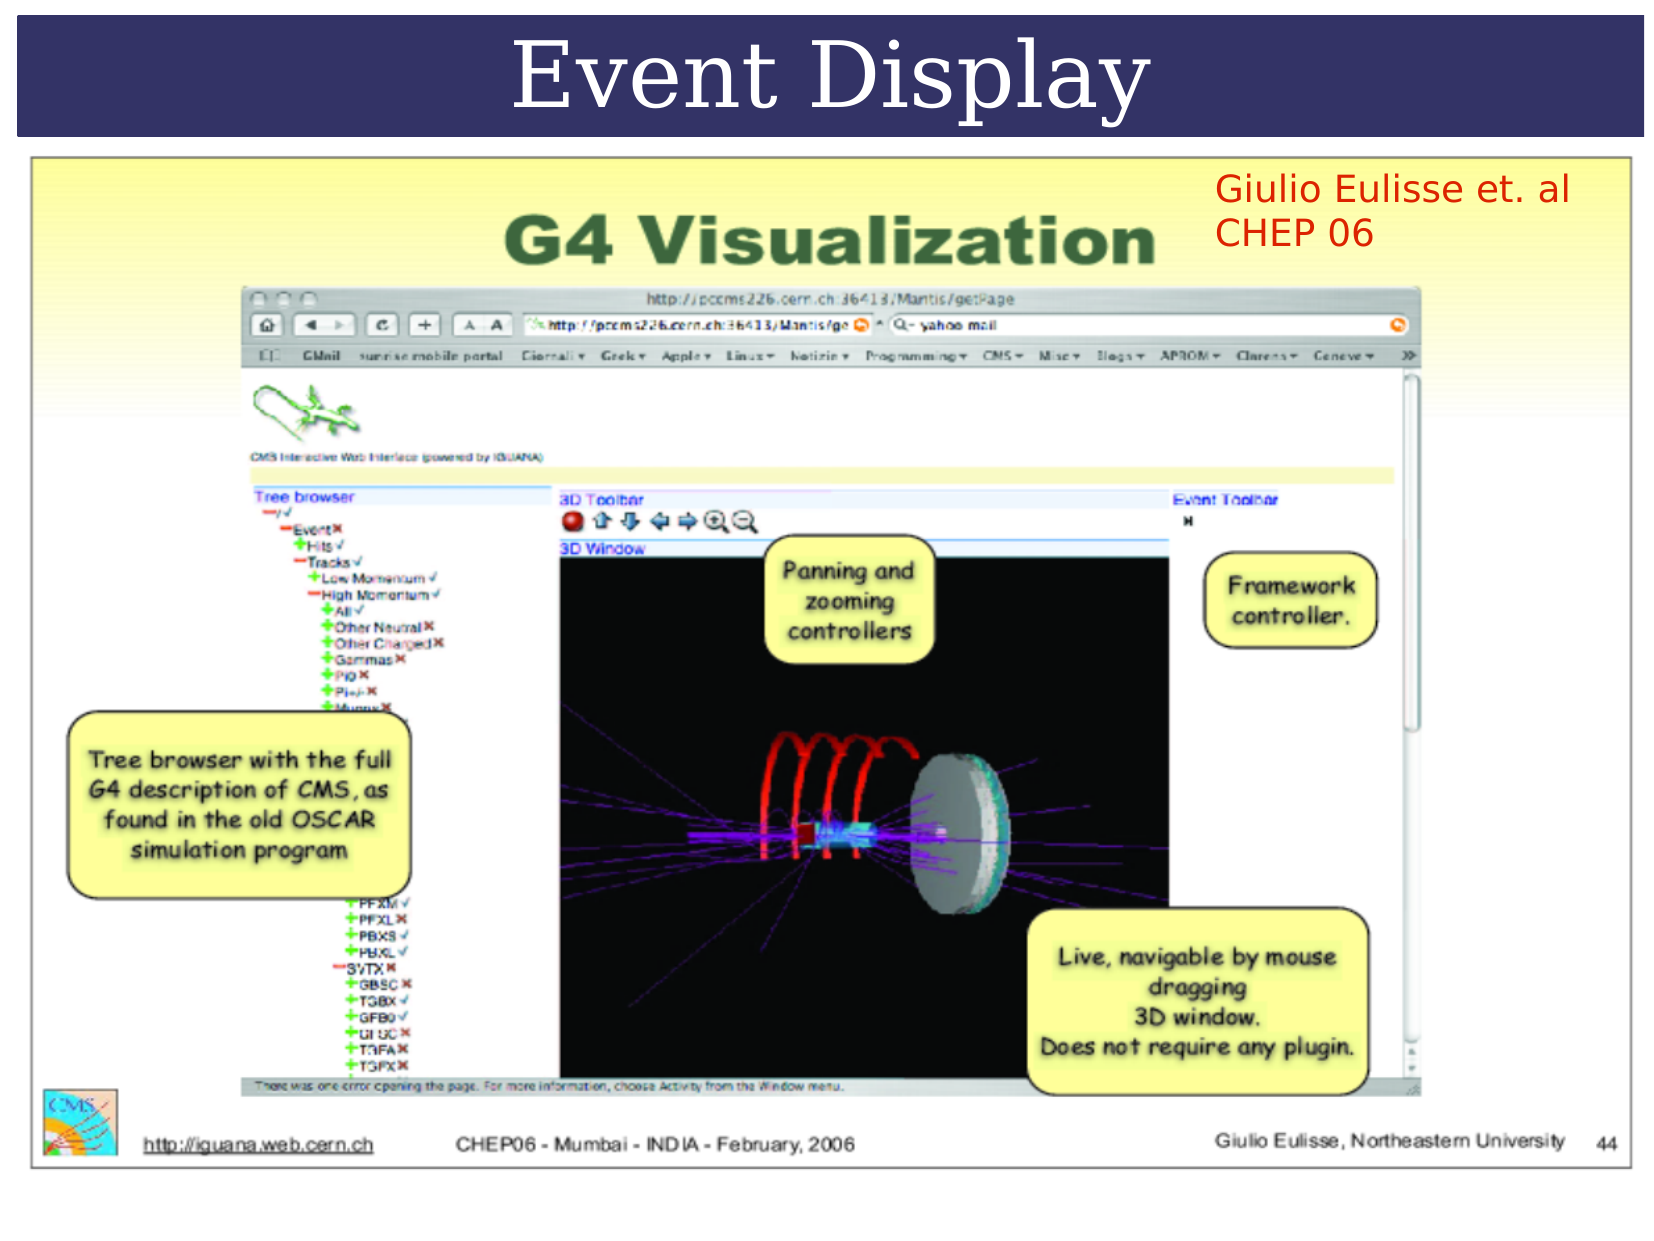

# Event Display
Giulio Eulisse et. al
CHEP 06
11